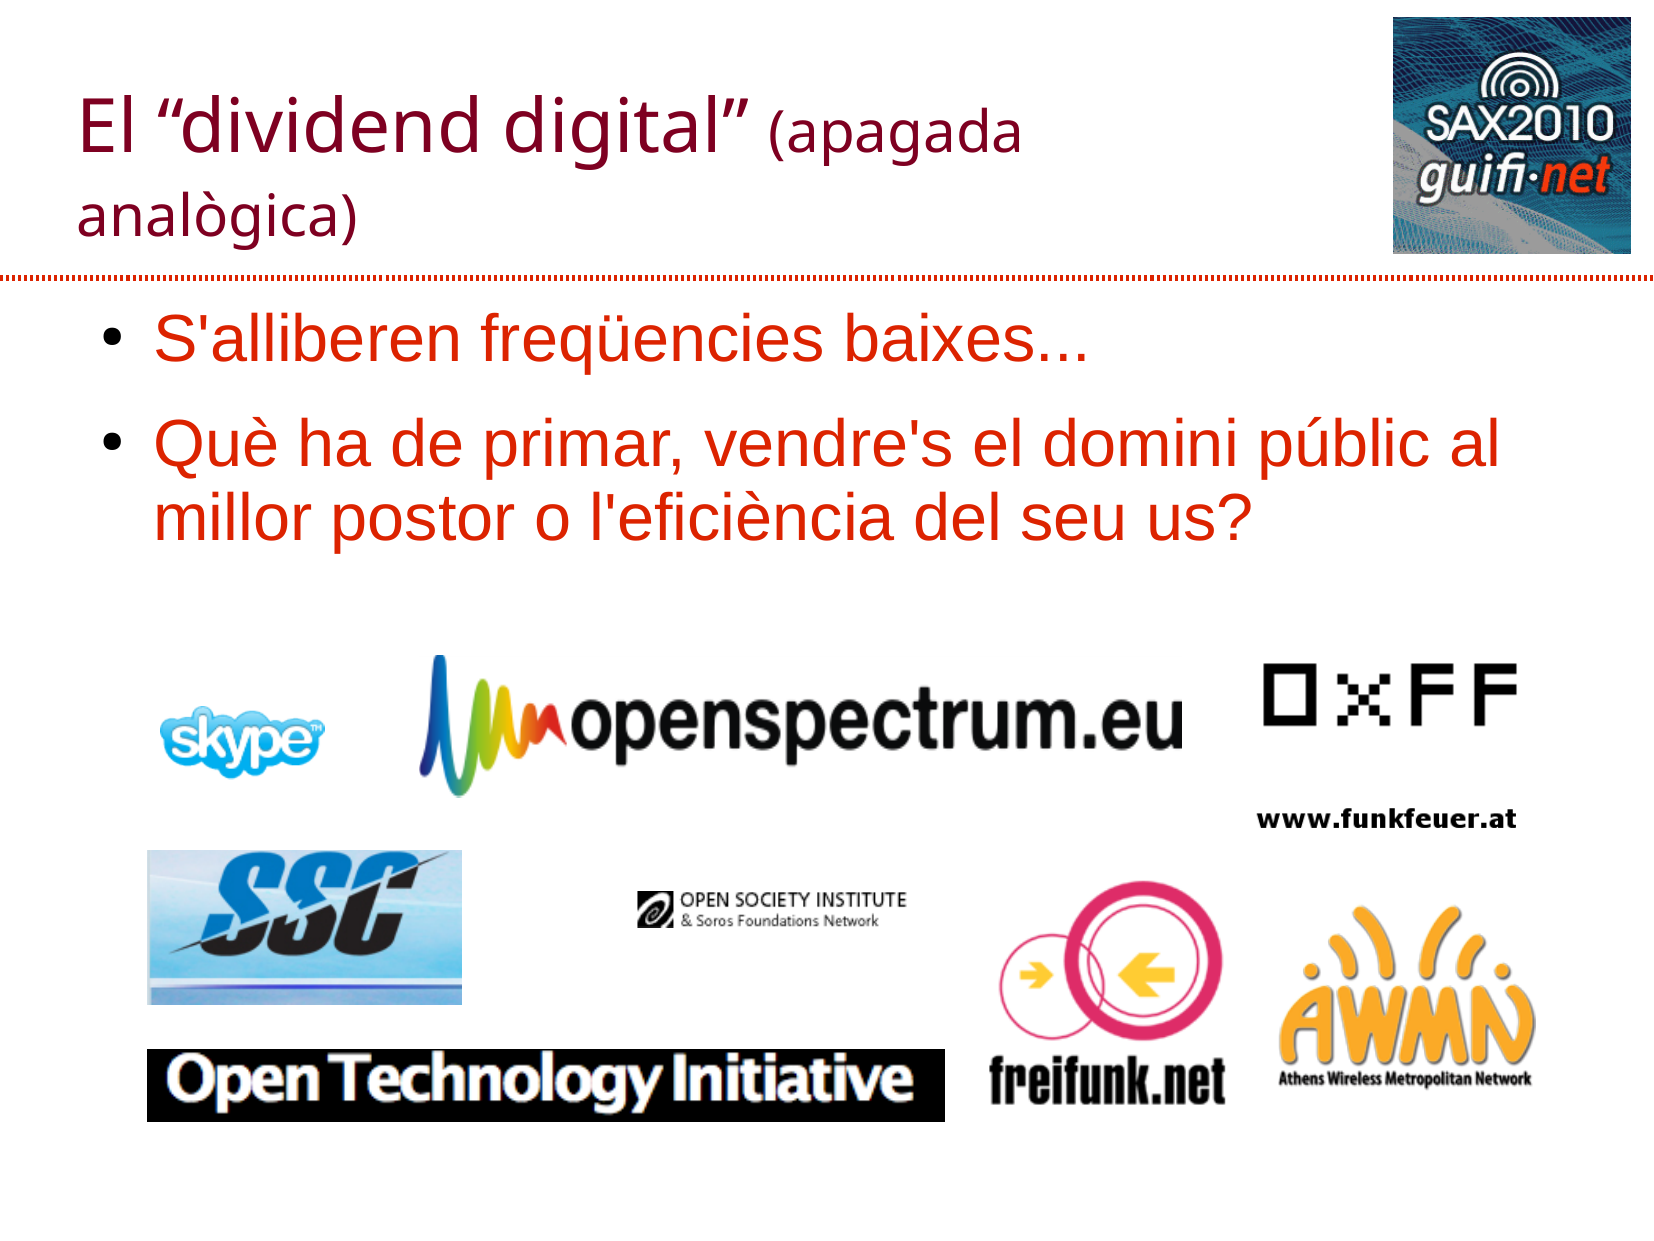

# El “dividend digital” (apagada analògica)
S'alliberen freqüencies baixes...
Què ha de primar, vendre's el domini públic al millor postor o l'eficiència del seu us?